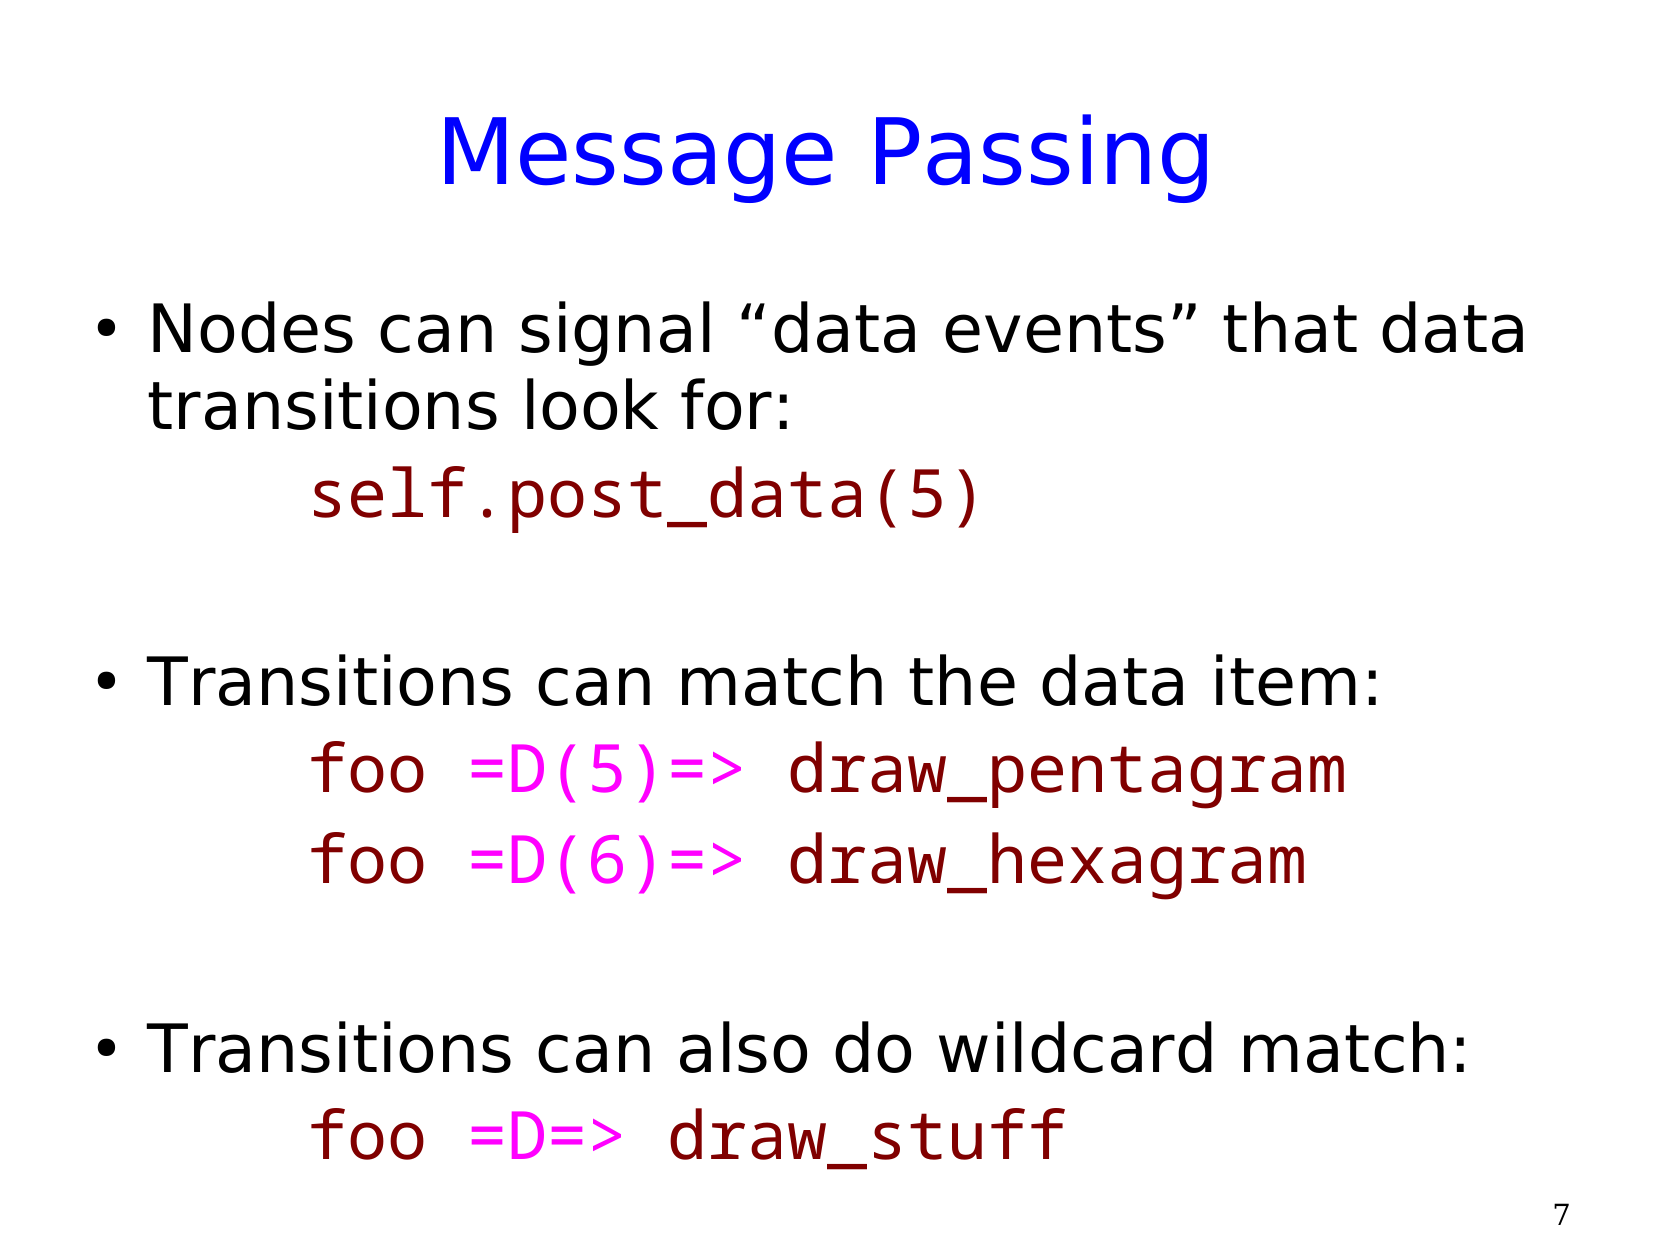

# Message Passing
Nodes can signal “data events” that data transitions look for:
 self.post_data(5)
Transitions can match the data item:
 foo =D(5)=> draw_pentagram
 foo =D(6)=> draw_hexagram
Transitions can also do wildcard match:
 foo =D=> draw_stuff
7